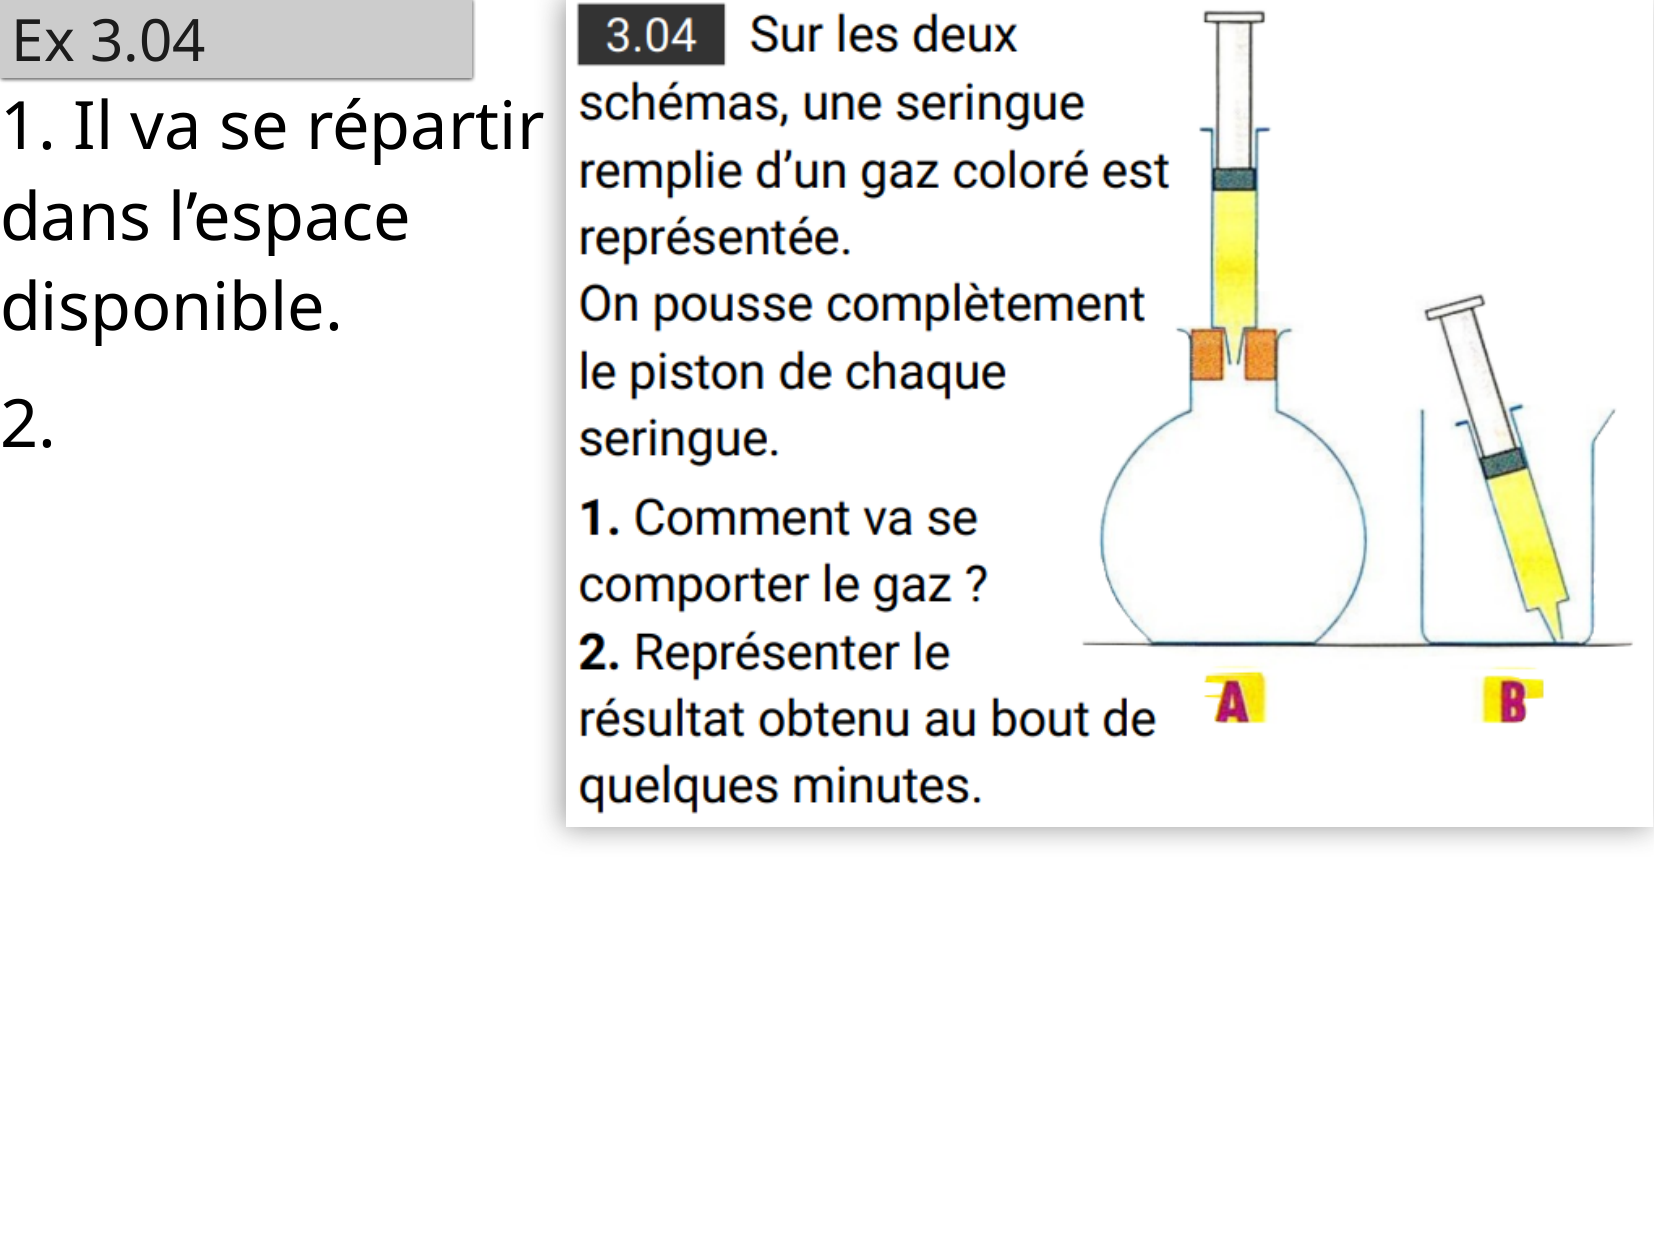

# Ex 3.04
1. Il va se répartir
dans l’espace
disponible.
2.